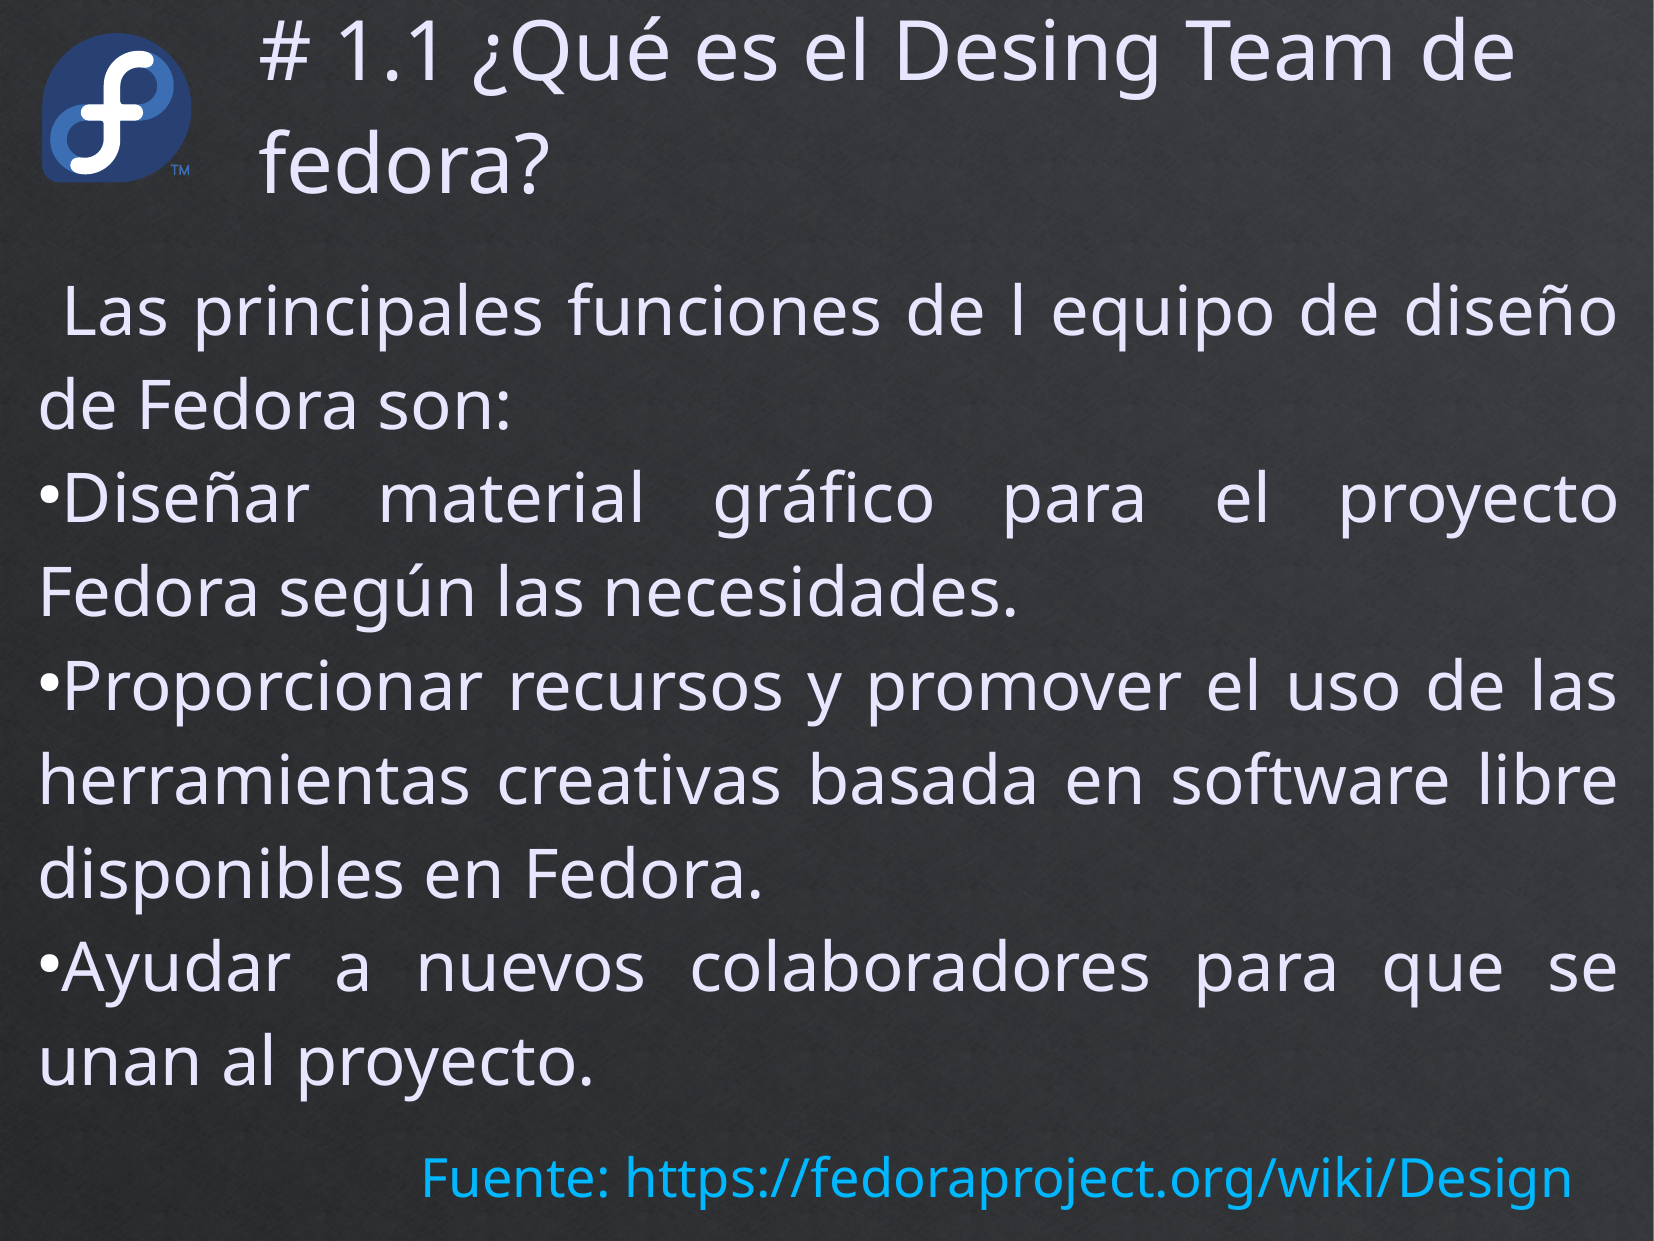

# # 1.1 ¿Qué es el Desing Team de fedora?
Las principales funciones de l equipo de diseño de Fedora son:
Diseñar material gráfico para el proyecto Fedora según las necesidades.
Proporcionar recursos y promover el uso de las herramientas creativas basada en software libre disponibles en Fedora.
Ayudar a nuevos colaboradores para que se unan al proyecto.
Fuente: https://fedoraproject.org/wiki/Design